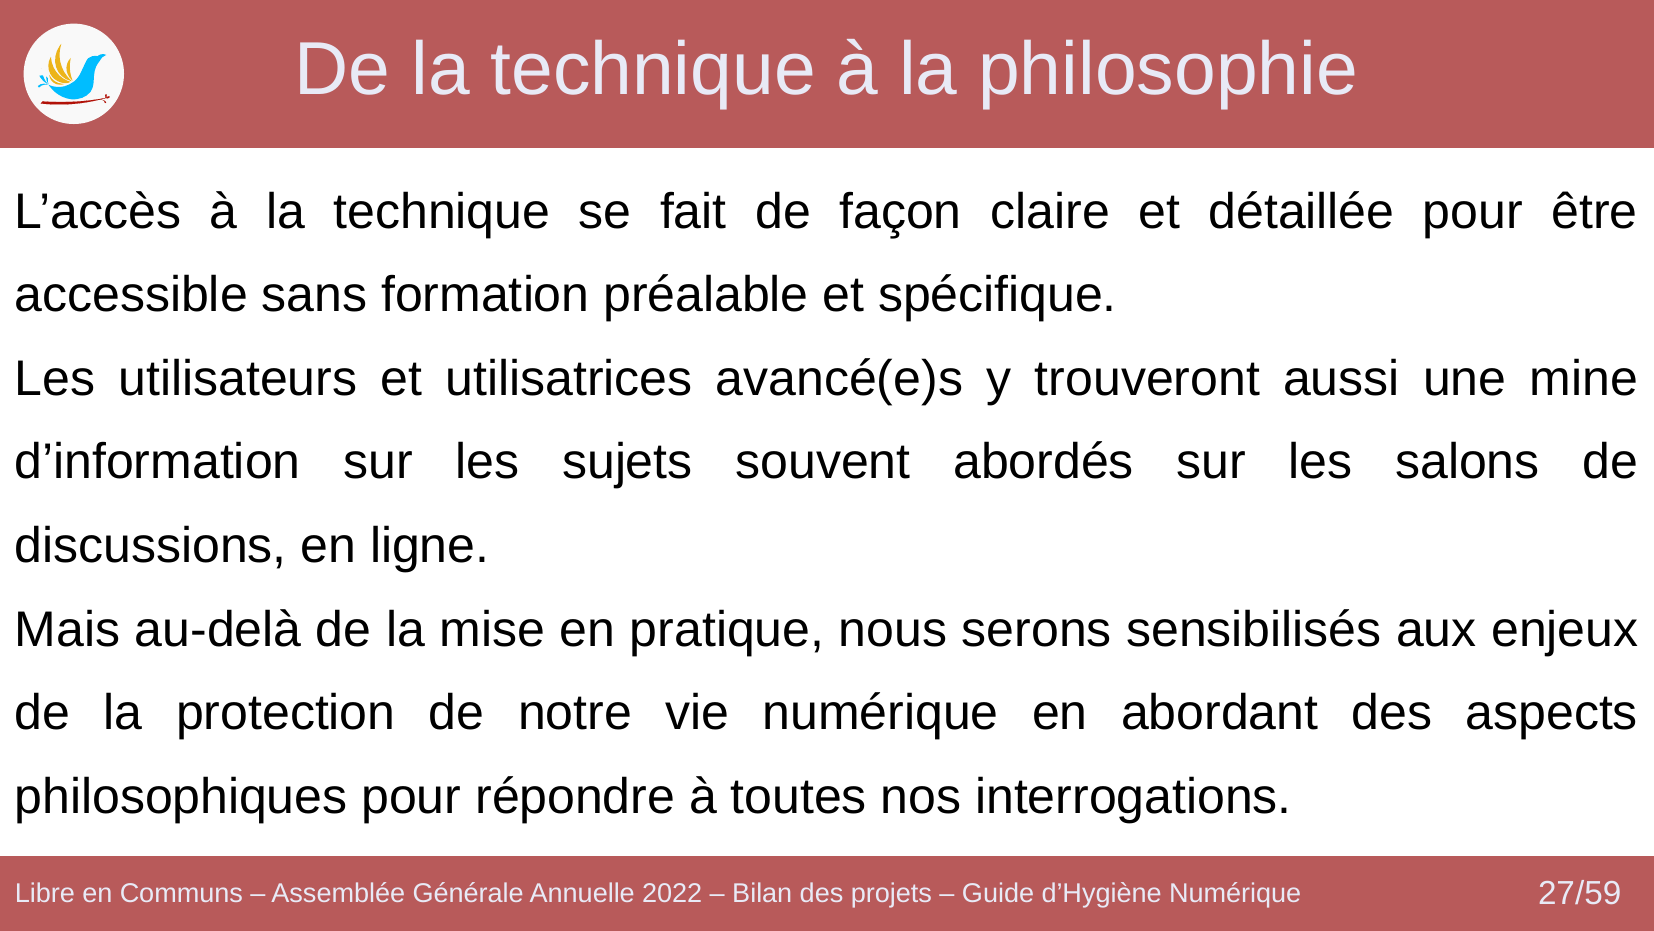

De la technique à la philosophie
L’accès à la technique se fait de façon claire et détaillée pour être accessible sans formation préalable et spécifique.
Les utilisateurs et utilisatrices avancé(e)s y trouveront aussi une mine d’information sur les sujets souvent abordés sur les salons de discussions, en ligne.
Mais au-delà de la mise en pratique, nous serons sensibilisés aux enjeux de la protection de notre vie numérique en abordant des aspects philosophiques pour répondre à toutes nos interrogations.
Libre en Communs – Assemblée Générale Annuelle 2022 – Bilan des projets – Guide d’Hygiène Numérique